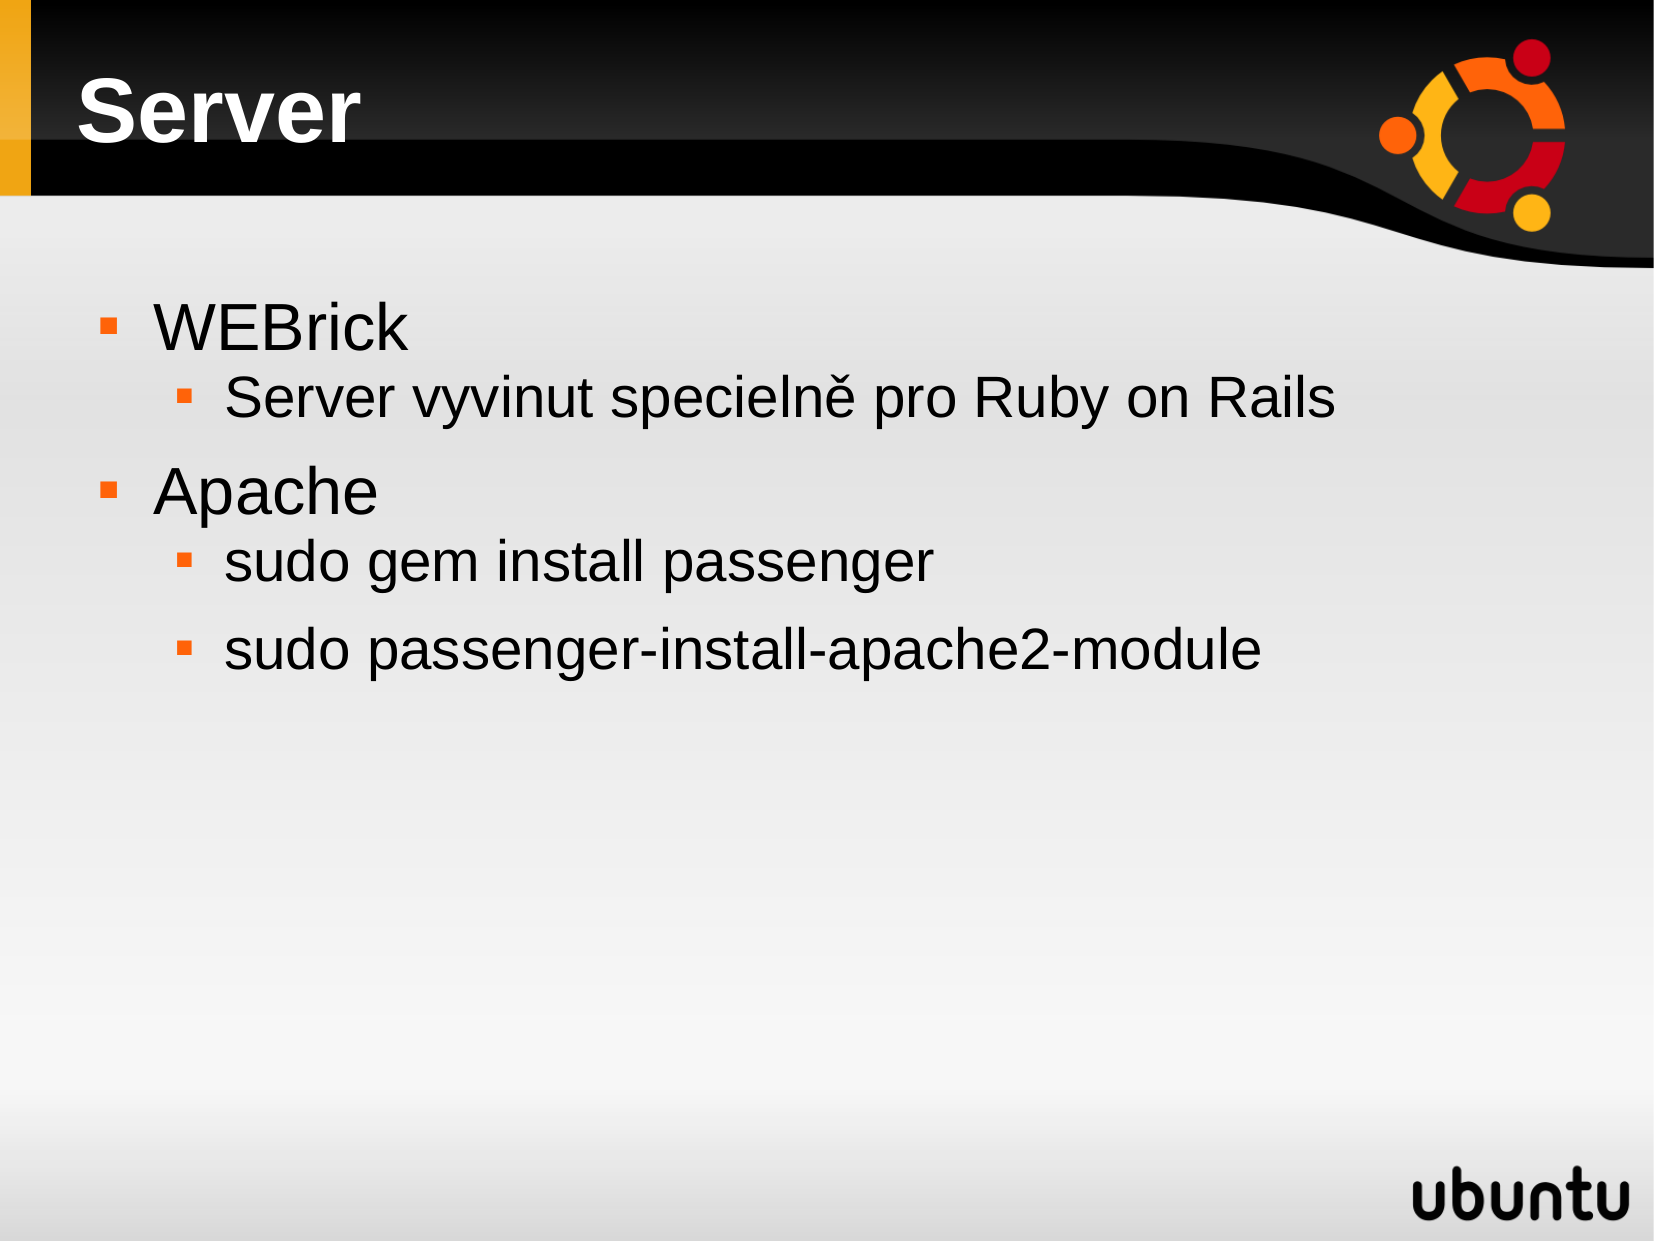

# Server
WEBrick
Server vyvinut specielně pro Ruby on Rails
Apache
sudo gem install passenger
sudo passenger-install-apache2-module